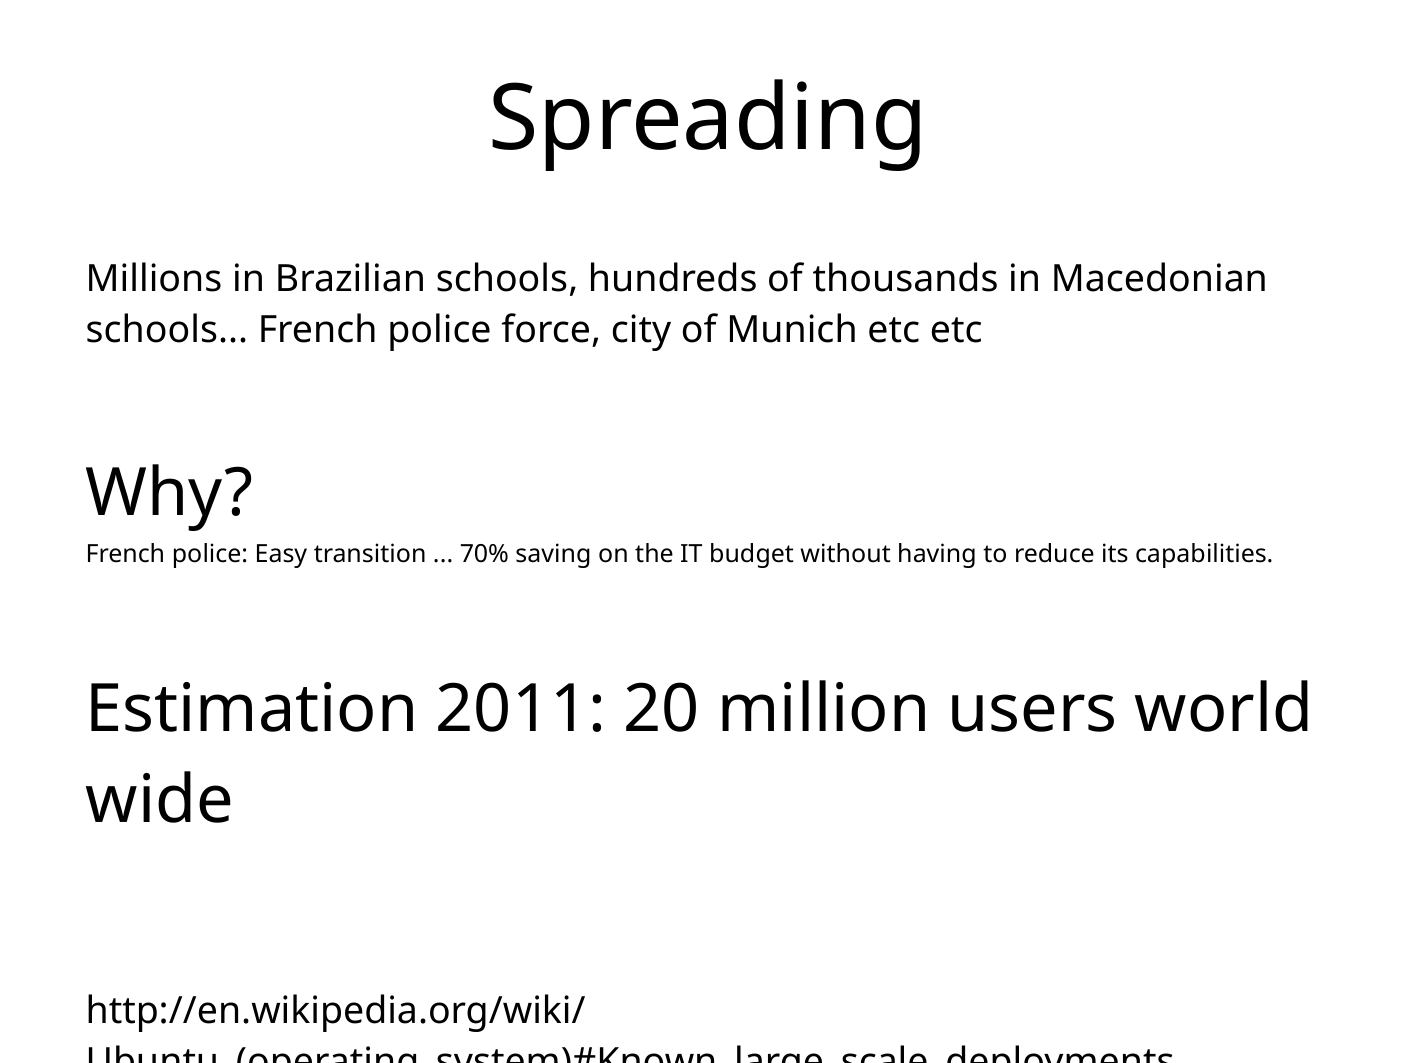

Spreading
Millions in Brazilian schools, hundreds of thousands in Macedonian schools... French police force, city of Munich etc etc
Why?
French police: Easy transition ... 70% saving on the IT budget without having to reduce its capabilities.
Estimation 2011: 20 million users world wide
http://en.wikipedia.org/wiki/Ubuntu_(operating_system)#Known_large_scale_deployments